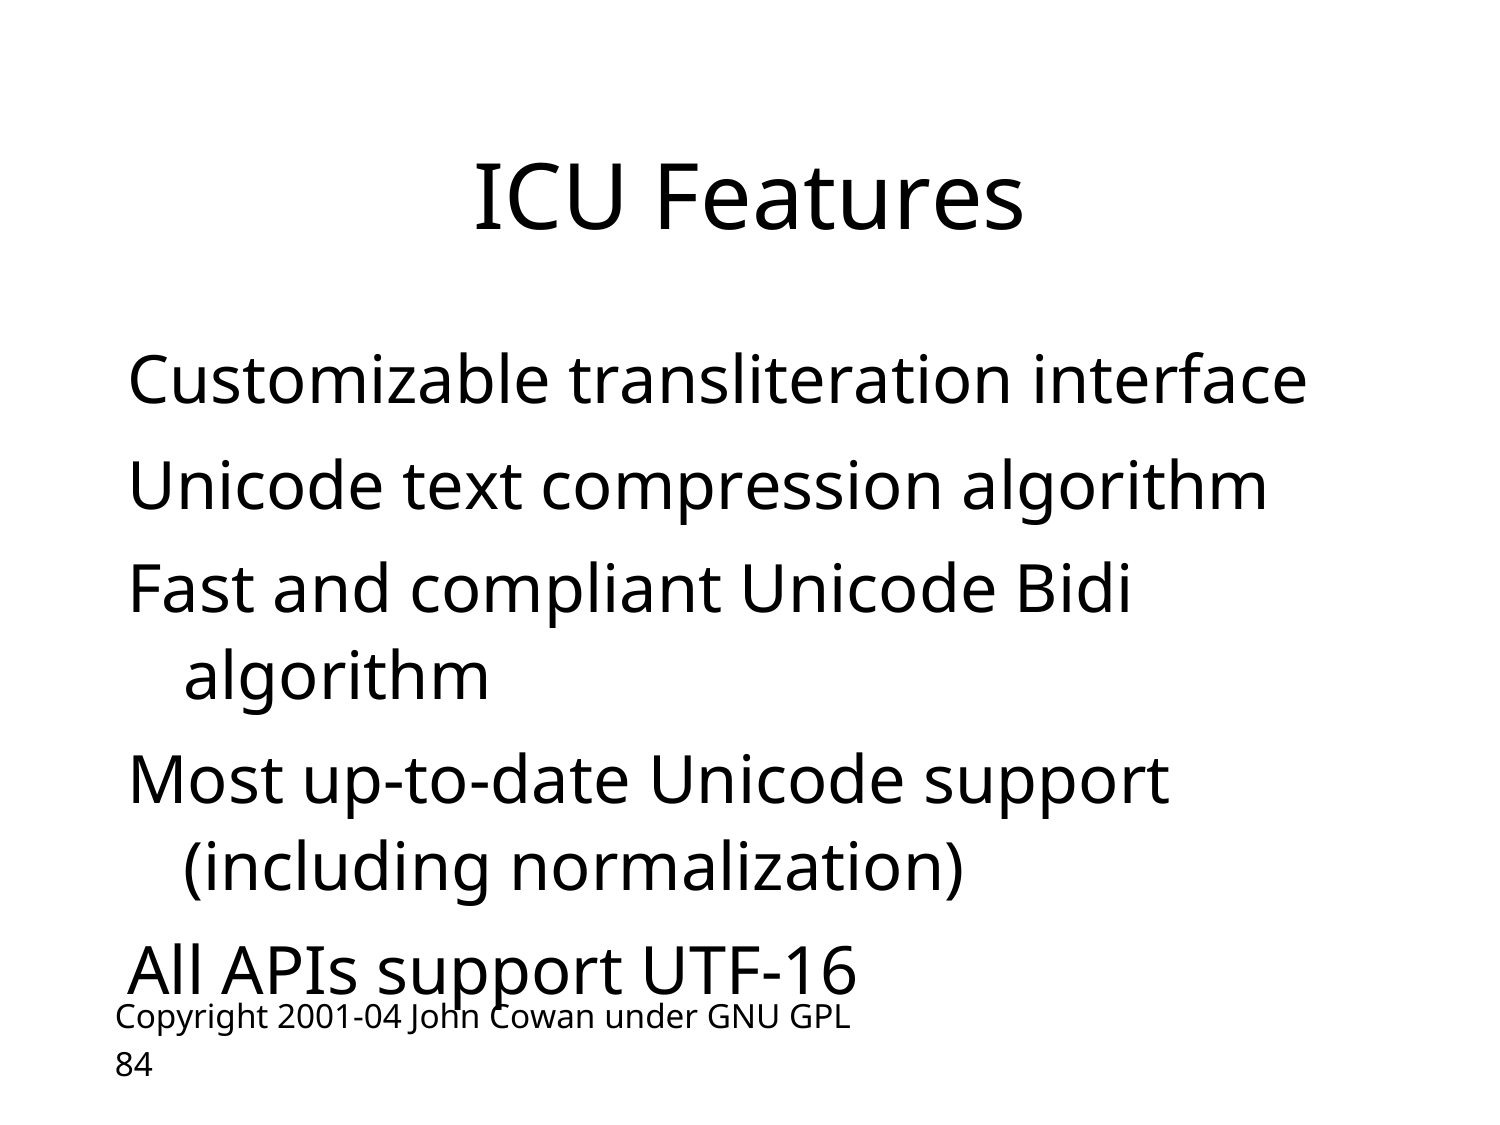

# ICU Features
Customizable transliteration interface
Unicode text compression algorithm
Fast and compliant Unicode Bidi algorithm
Most up-to-date Unicode support (including normalization)
All APIs support UTF-16